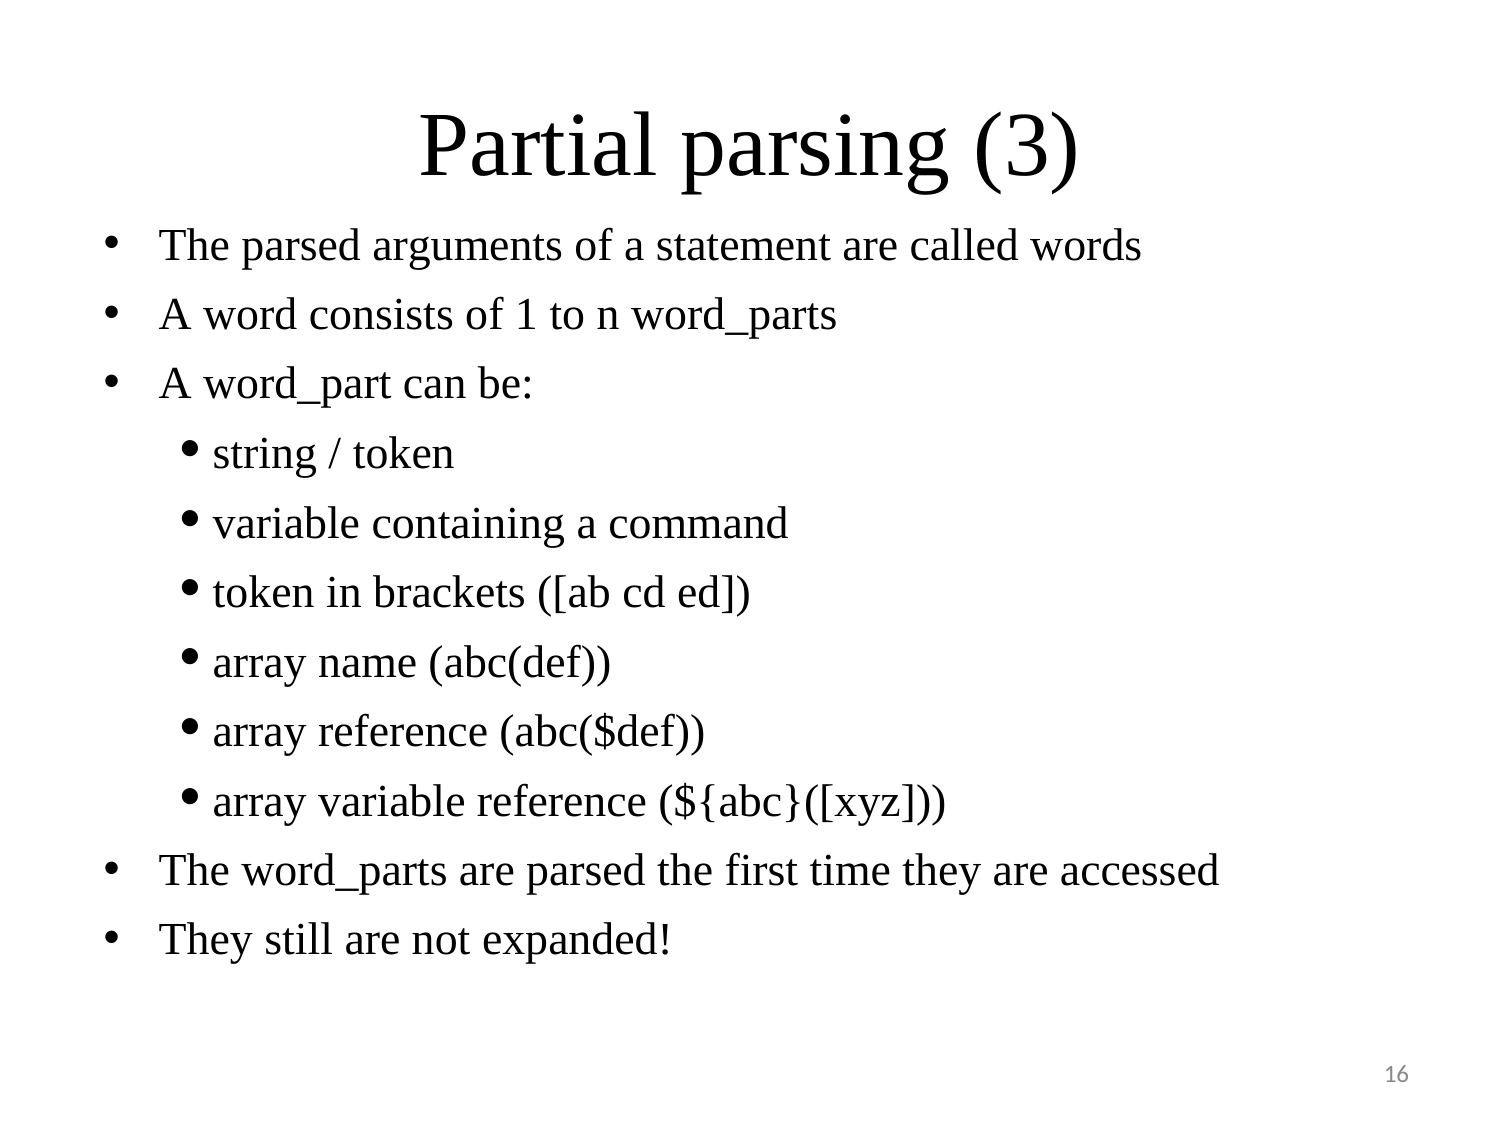

Partial parsing (3)‏
The parsed arguments of a statement are called words
A word consists of 1 to n word_parts
A word_part can be:
 string / token
 variable containing a command
 token in brackets ([ab cd ed])
 array name (abc(def))
 array reference (abc($def))
 array variable reference (${abc}([xyz]))
The word_parts are parsed the first time they are accessed
They still are not expanded!
16